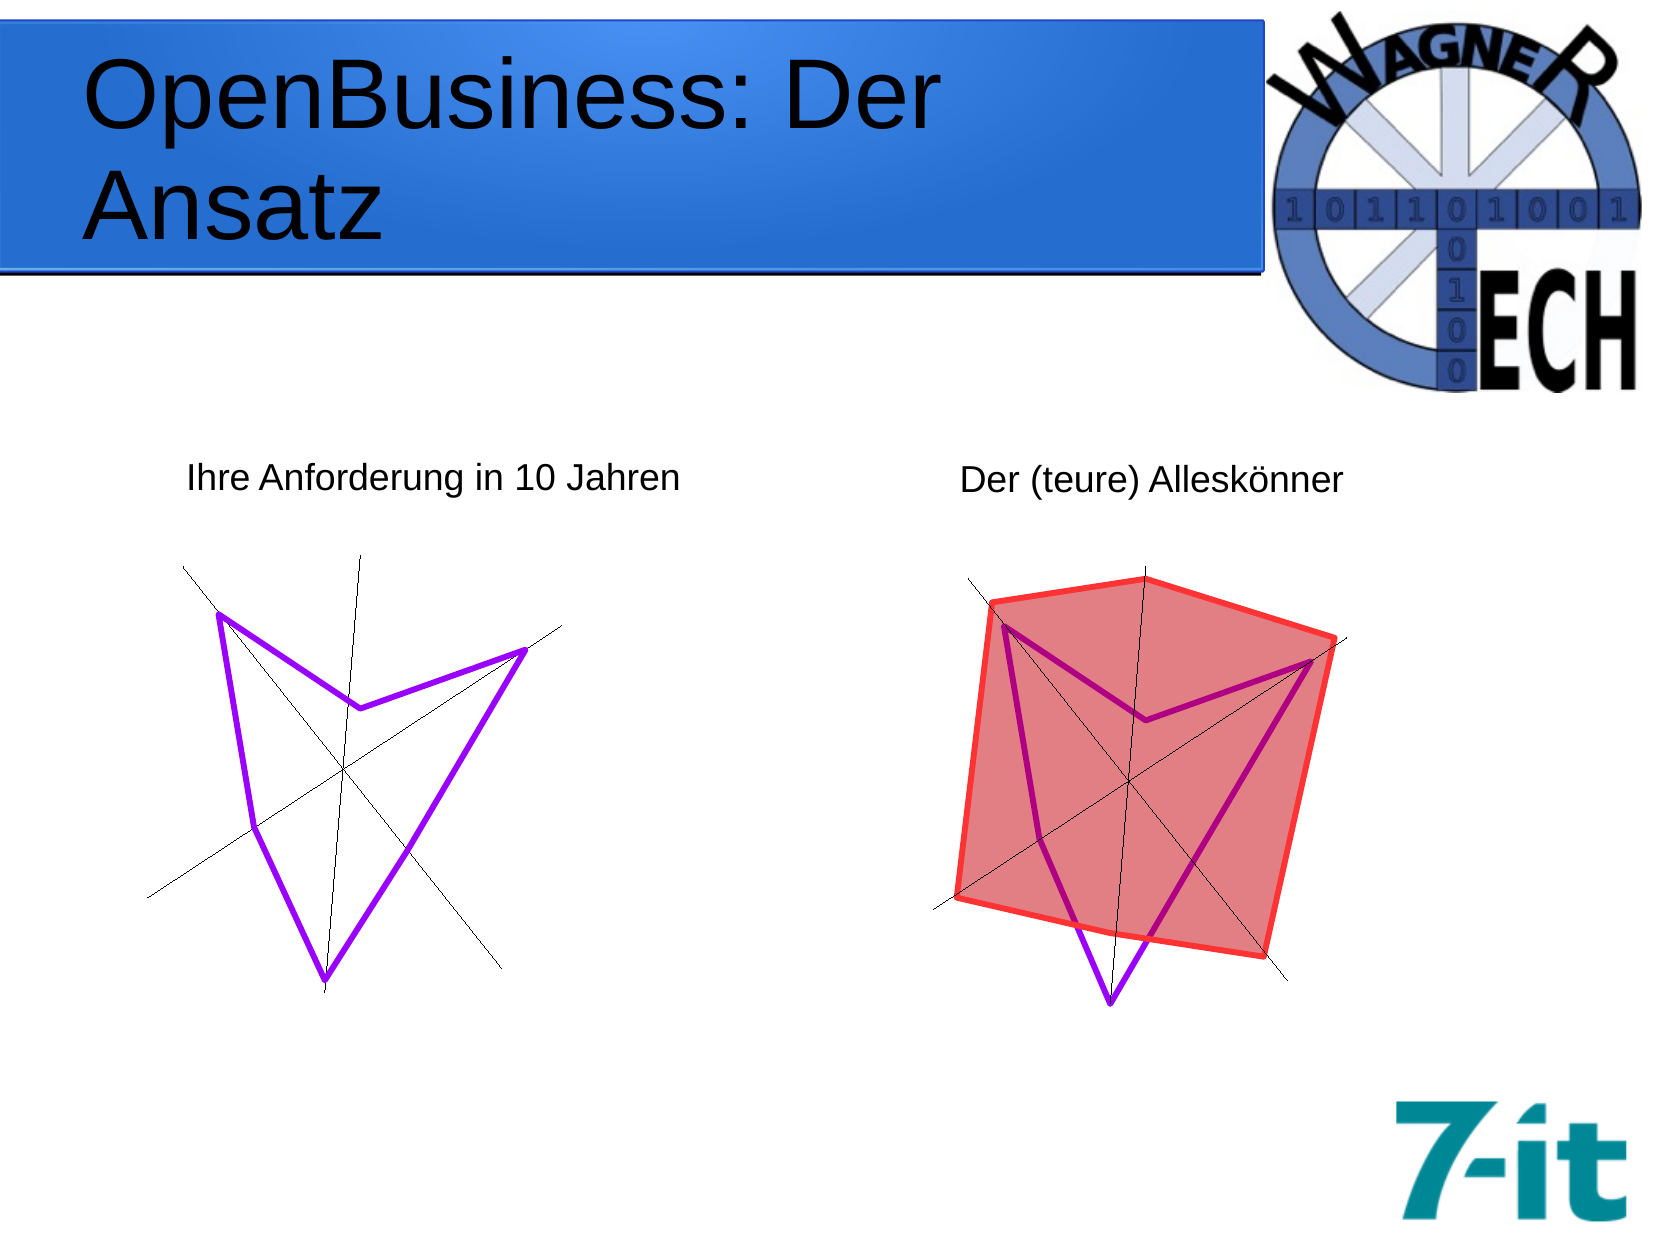

# OpenBusiness: Der Ansatz
Ihre Anforderung in 10 Jahren
Der (teure) Alleskönner